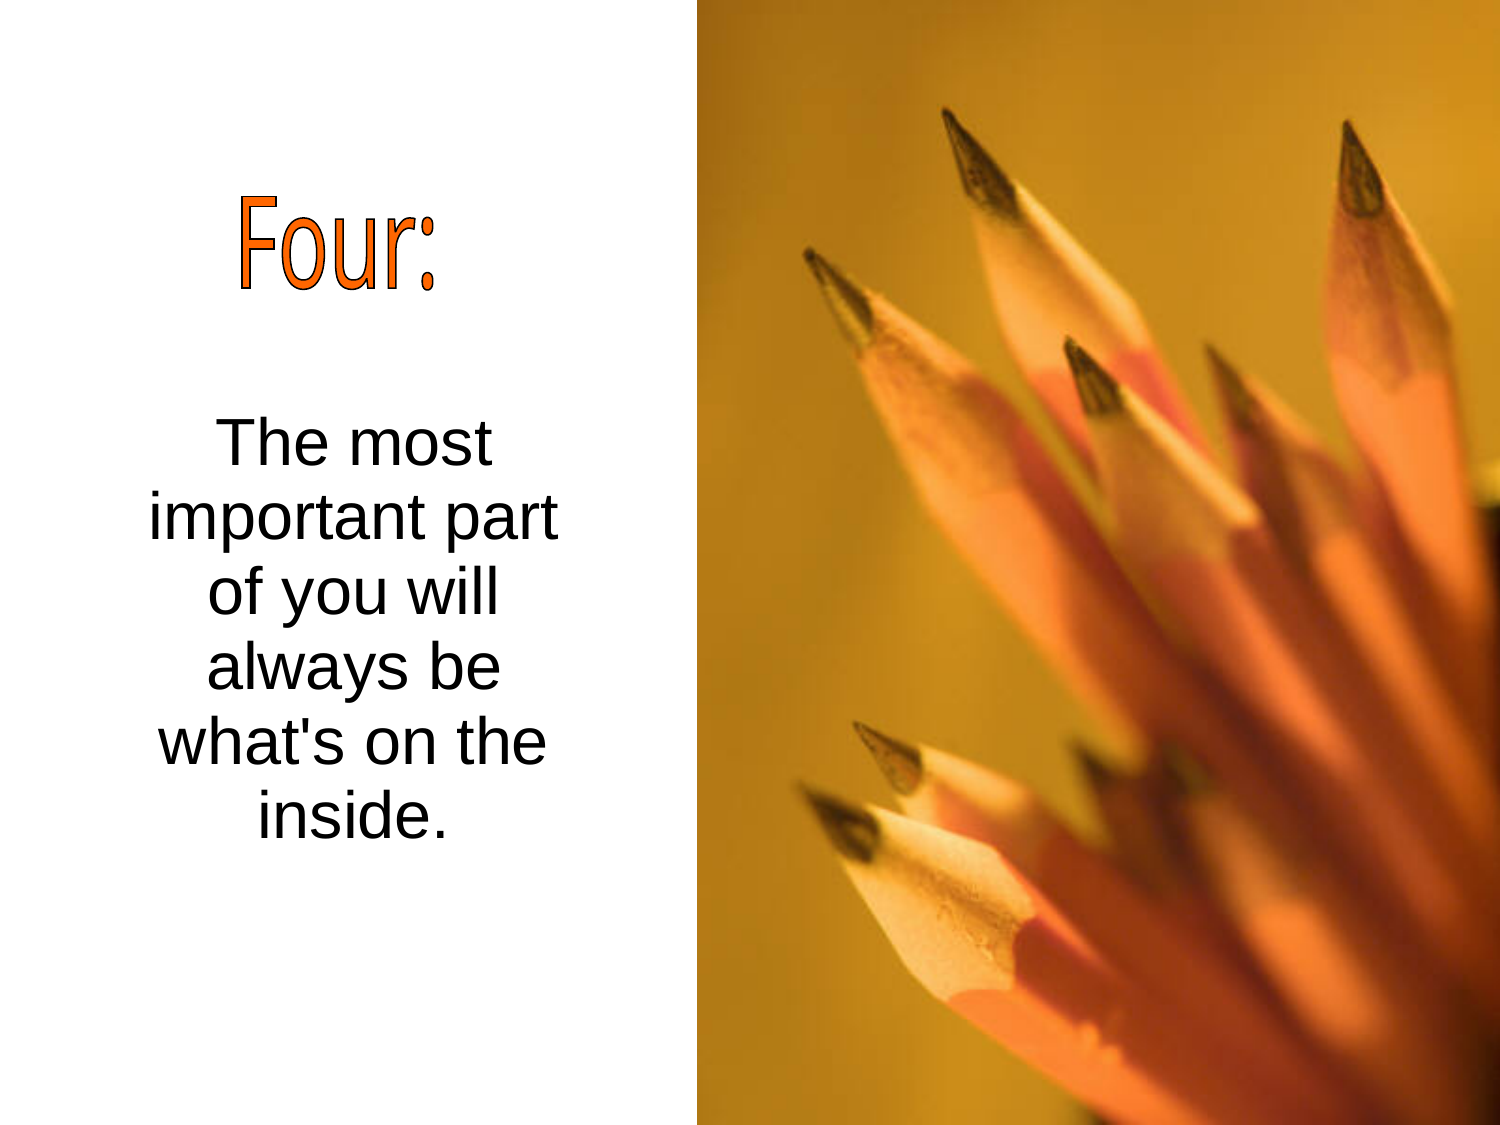

Four:
The most important part of you will always be what's on the inside.